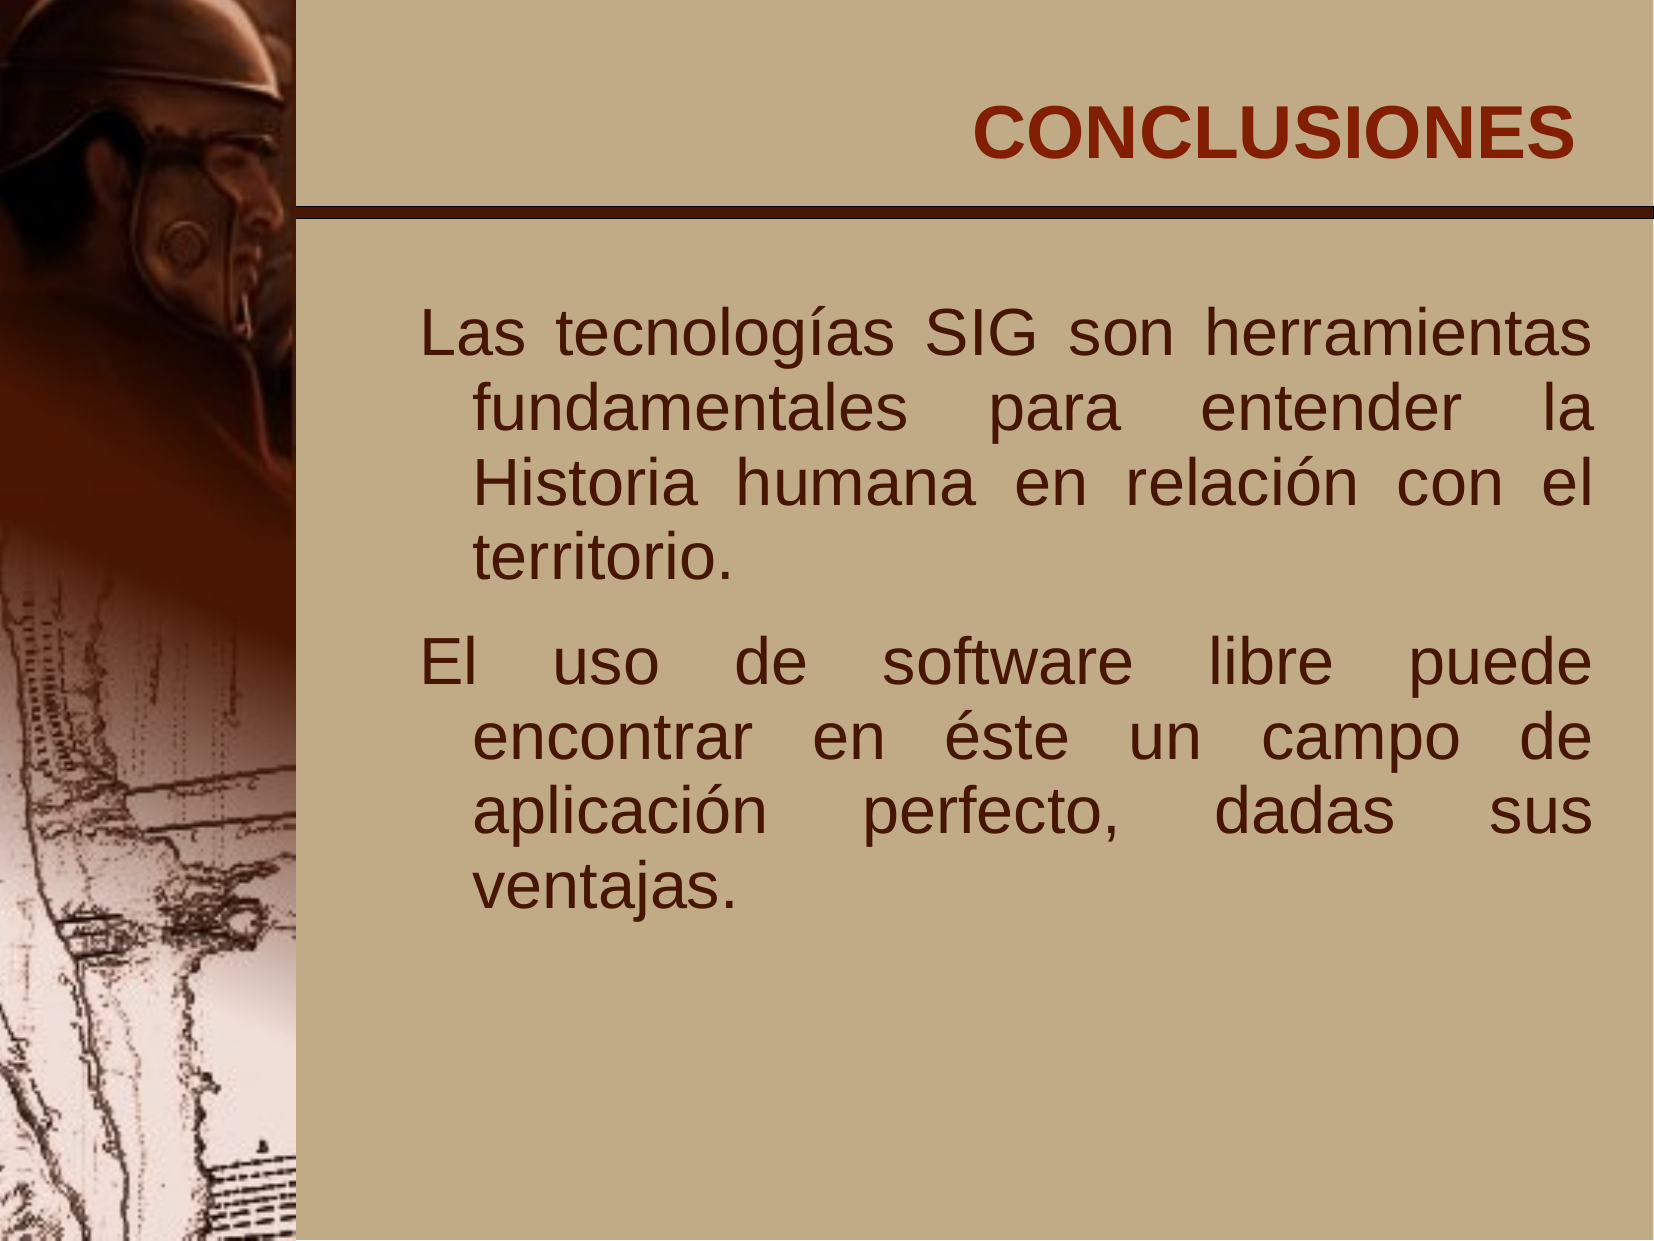

# CONCLUSIONES
Las tecnologías SIG son herramientas fundamentales para entender la Historia humana en relación con el territorio.
El uso de software libre puede encontrar en éste un campo de aplicación perfecto, dadas sus ventajas.